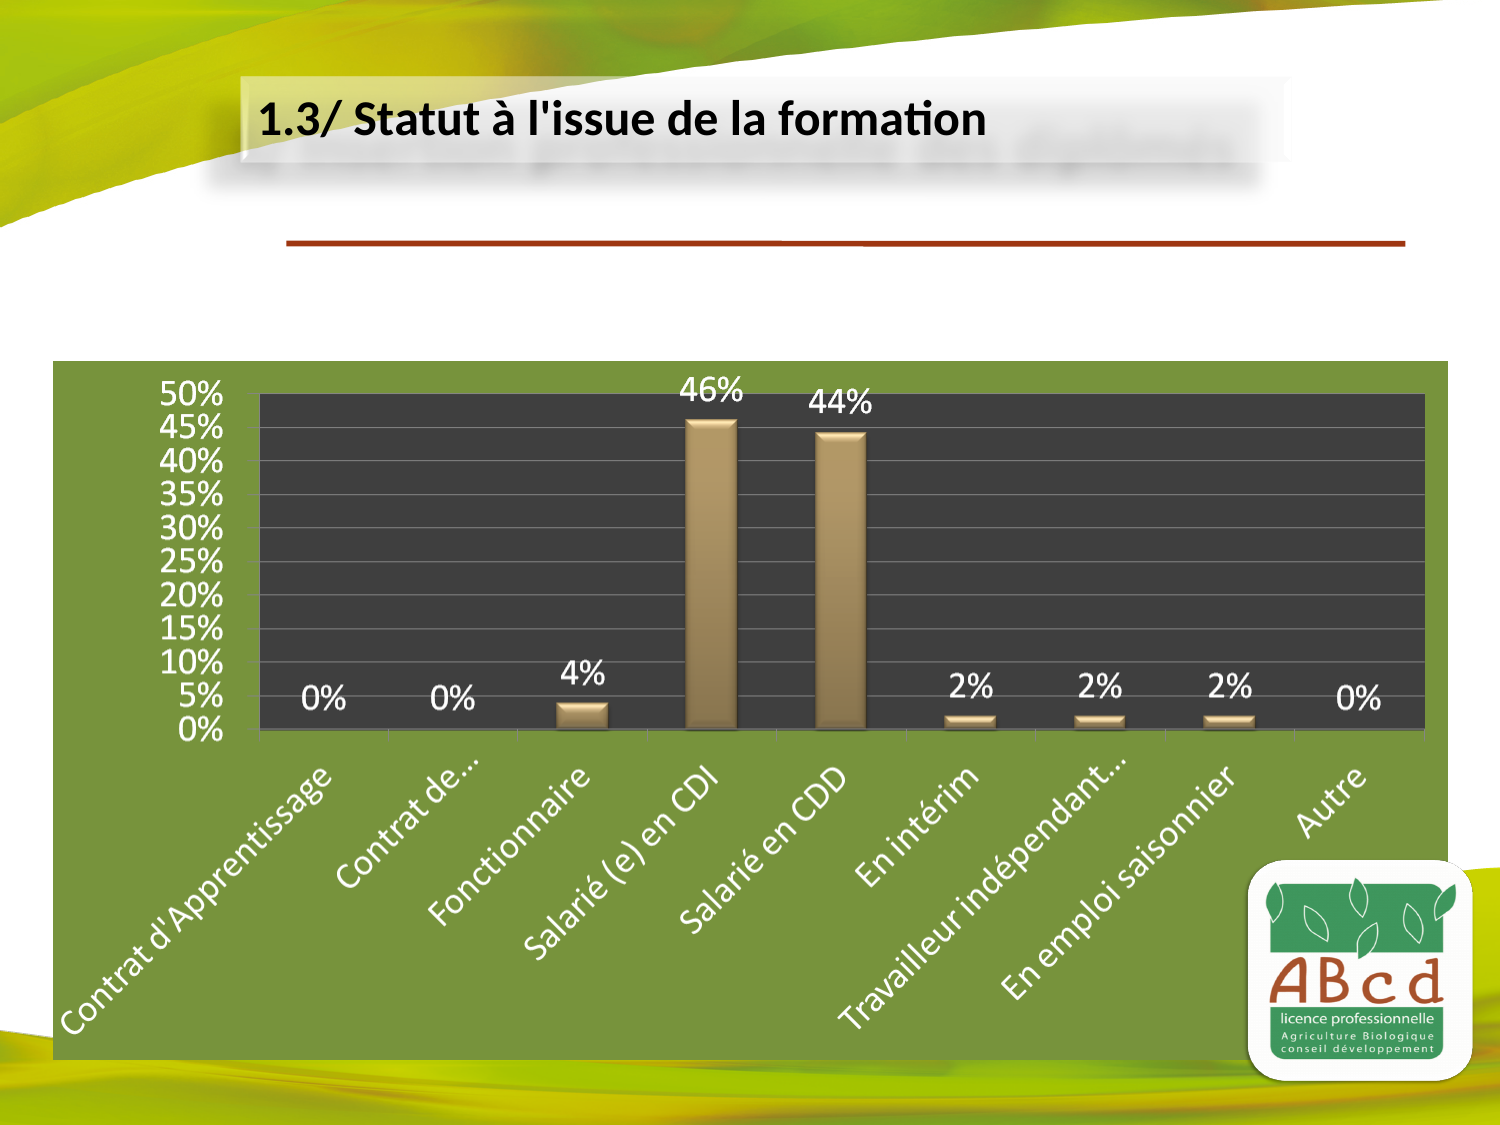

1.3/ Statut à l'issue de la formation